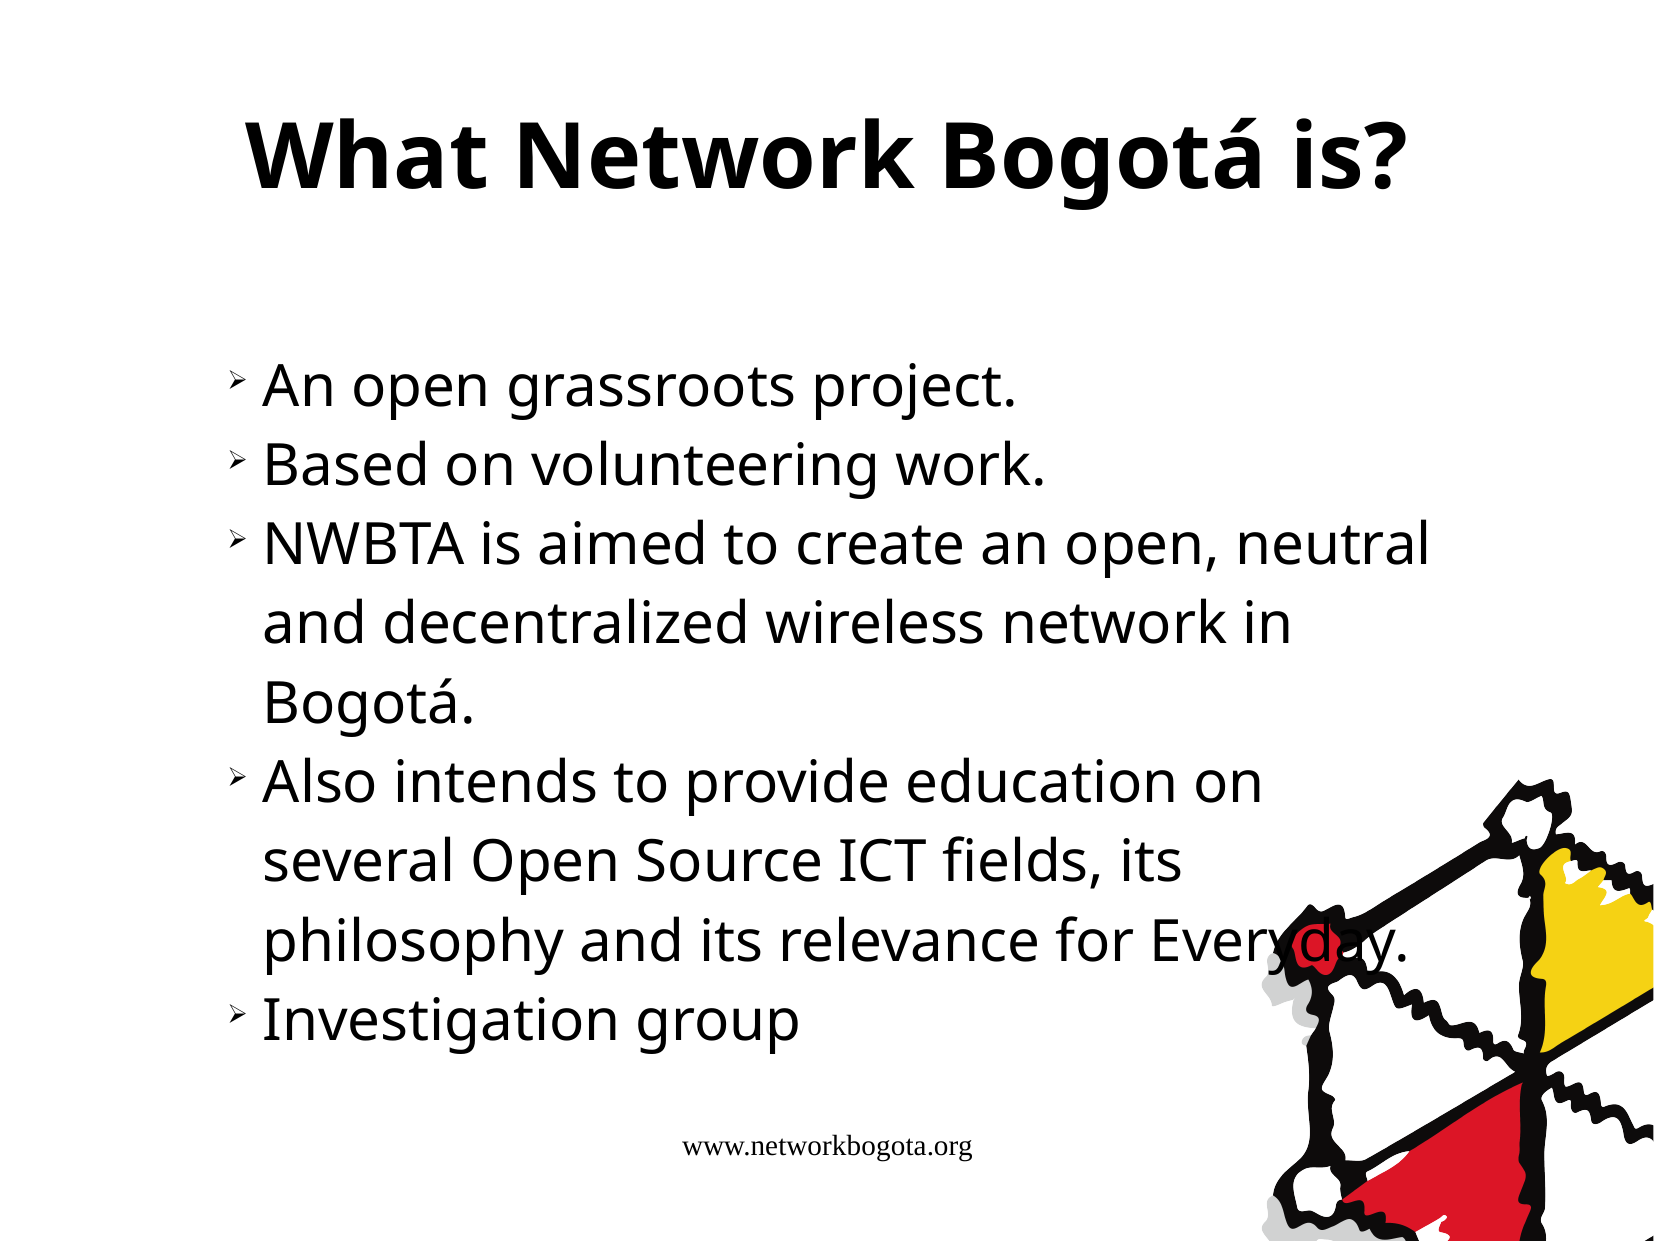

# What Network Bogotá is?
An open grassroots project.
Based on volunteering work.
NWBTA is aimed to create an open, neutral and decentralized wireless network in Bogotá.
Also intends to provide education on several Open Source ICT fields, its philosophy and its relevance for Everyday.
Investigation group
www.networkbogota.org